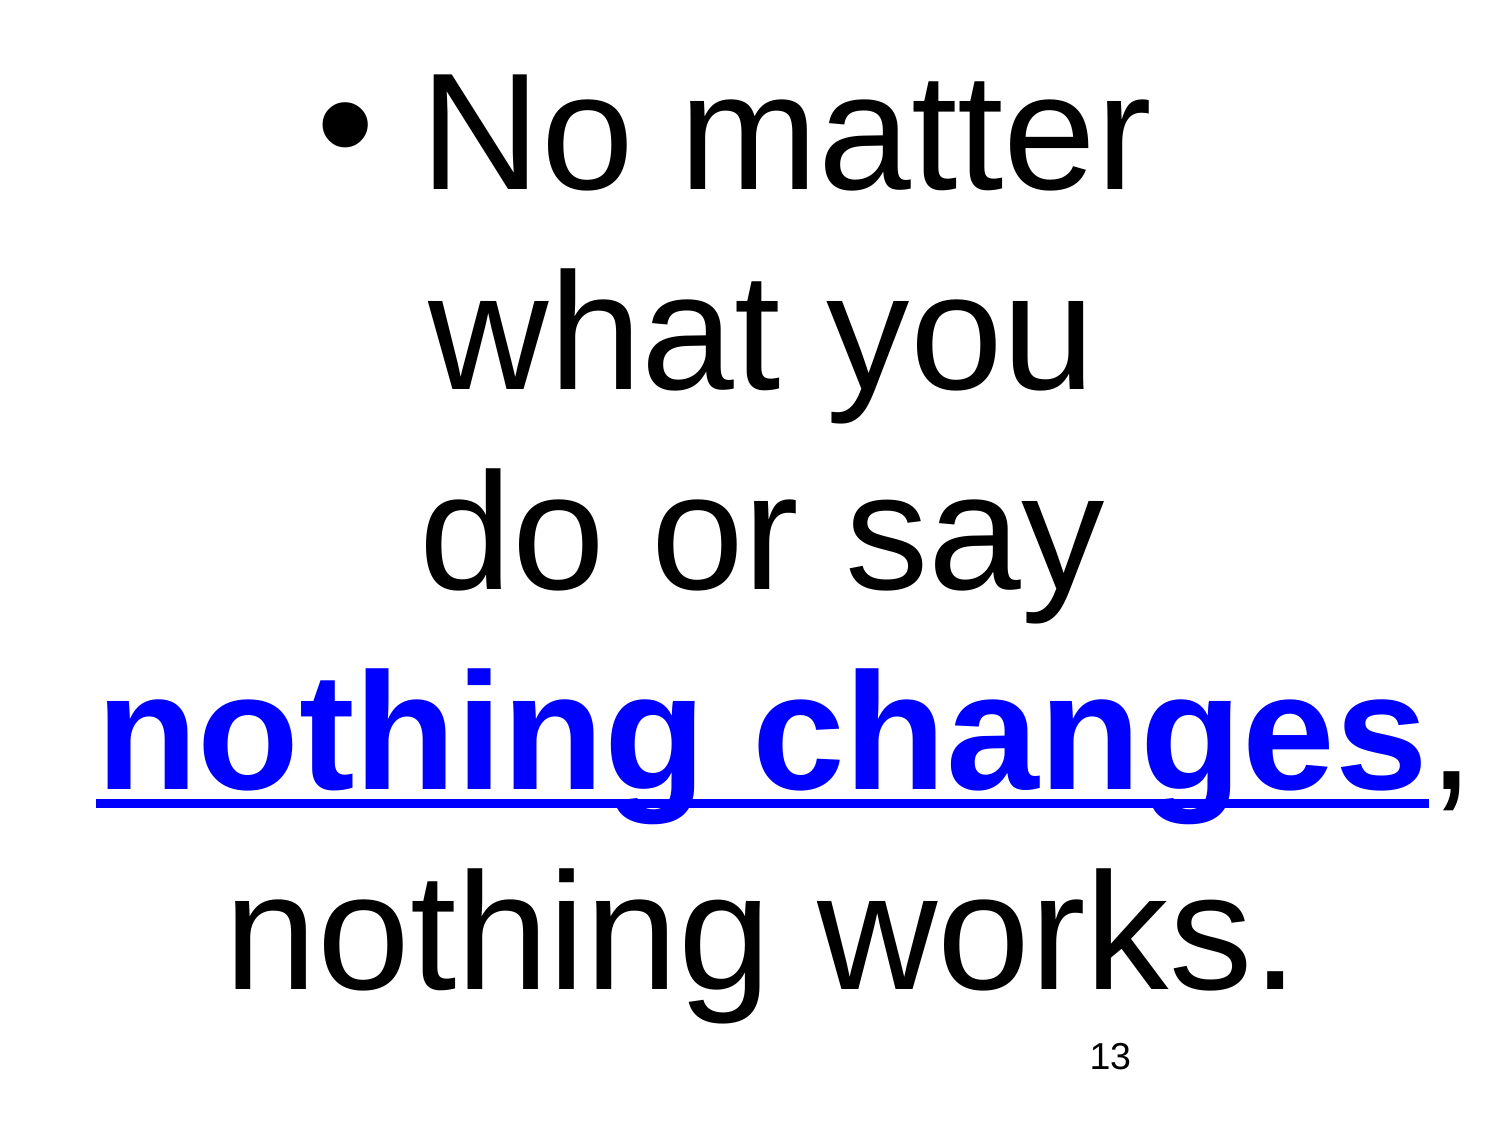

# No matter what you do or say nothing changes, nothing works.
13